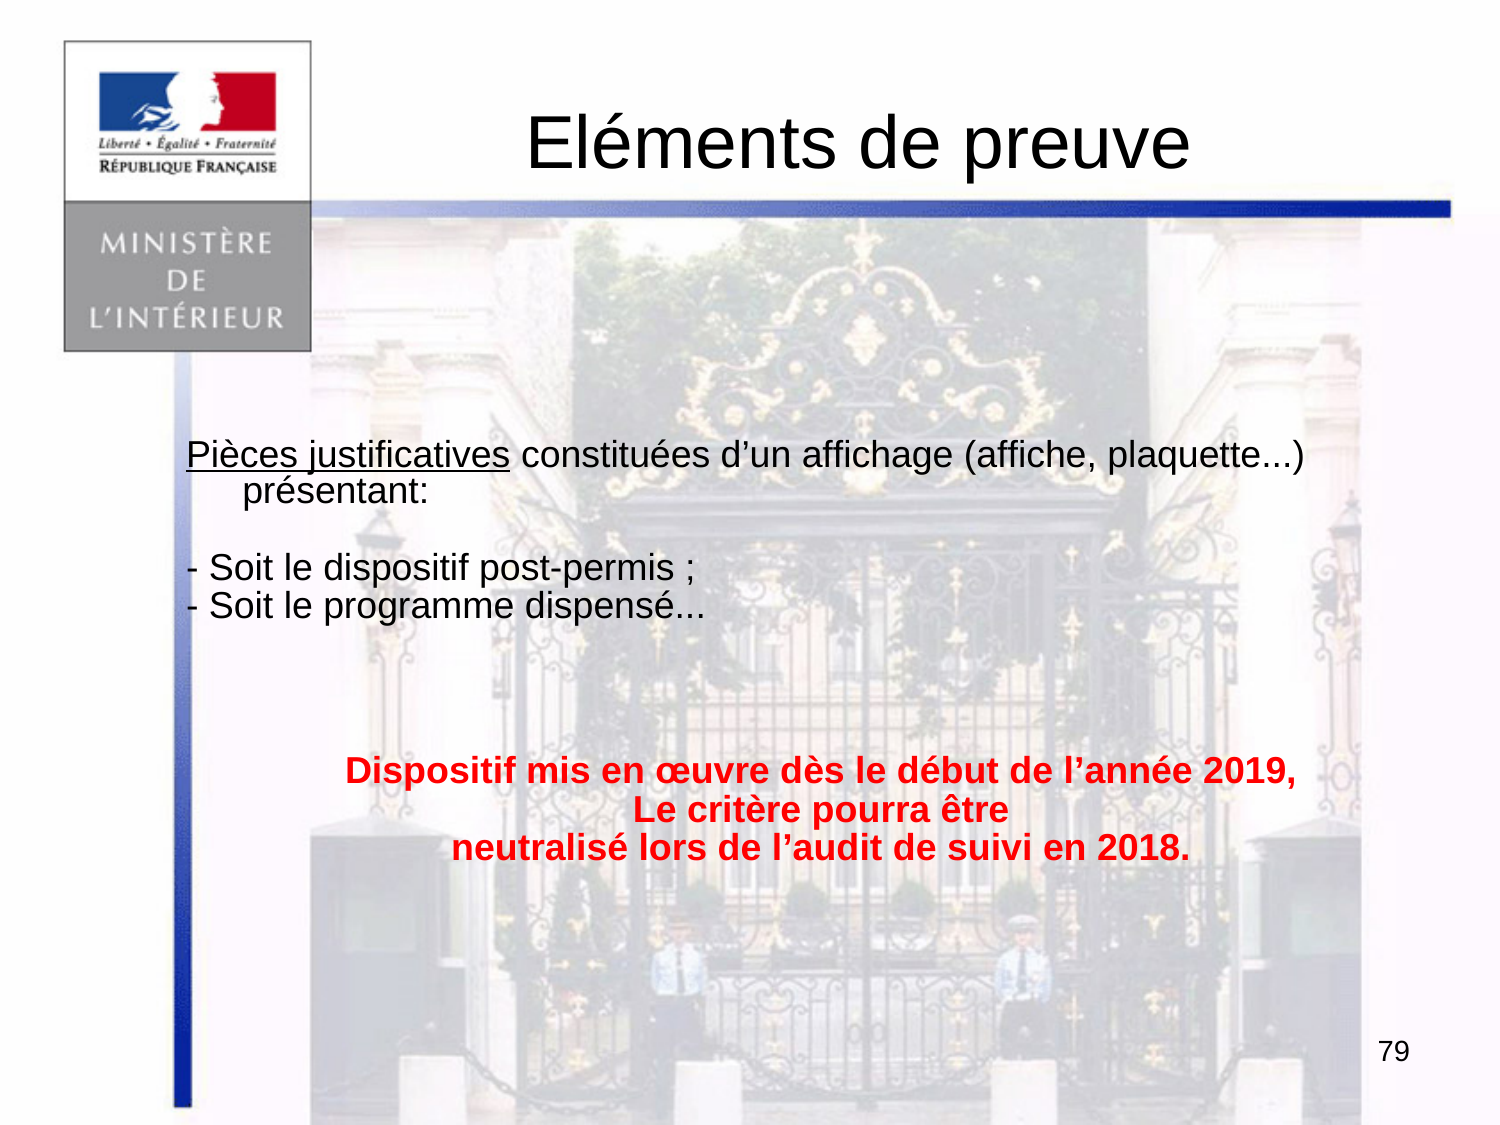

# Eléments de preuve
Pièces justificatives constituées d’un affichage (affiche, plaquette...) présentant:
- Soit le dispositif post-permis ;
- Soit le programme dispensé...
Dispositif mis en œuvre dès le début de l’année 2019,
Le critère pourra être
neutralisé lors de l’audit de suivi en 2018.